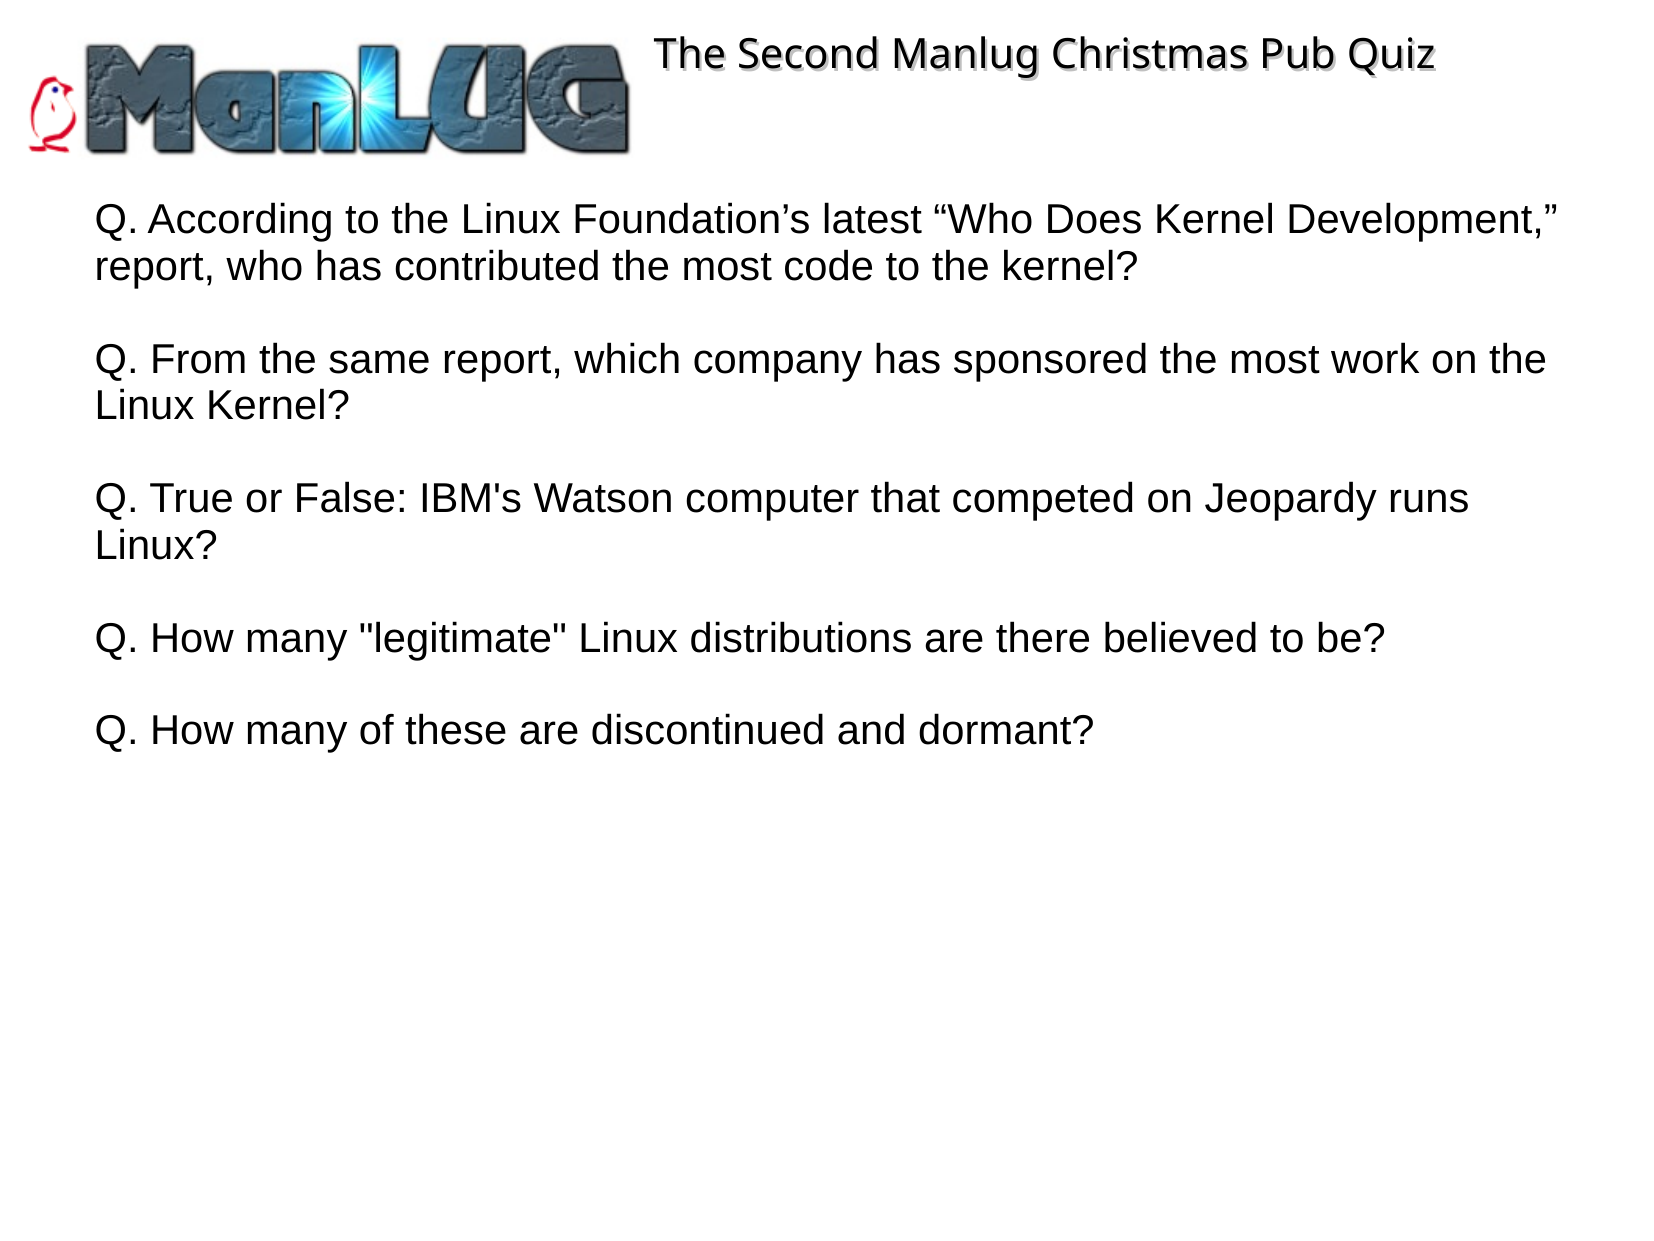

The Second Manlug Christmas Pub Quiz
# Q. According to the Linux Foundation’s latest “Who Does Kernel Development,” report, who has contributed the most code to the kernel?
Q. From the same report, which company has sponsored the most work on the Linux Kernel?
Q. True or False: IBM's Watson computer that competed on Jeopardy runs Linux?
Q. How many "legitimate" Linux distributions are there believed to be?
Q. How many of these are discontinued and dormant?